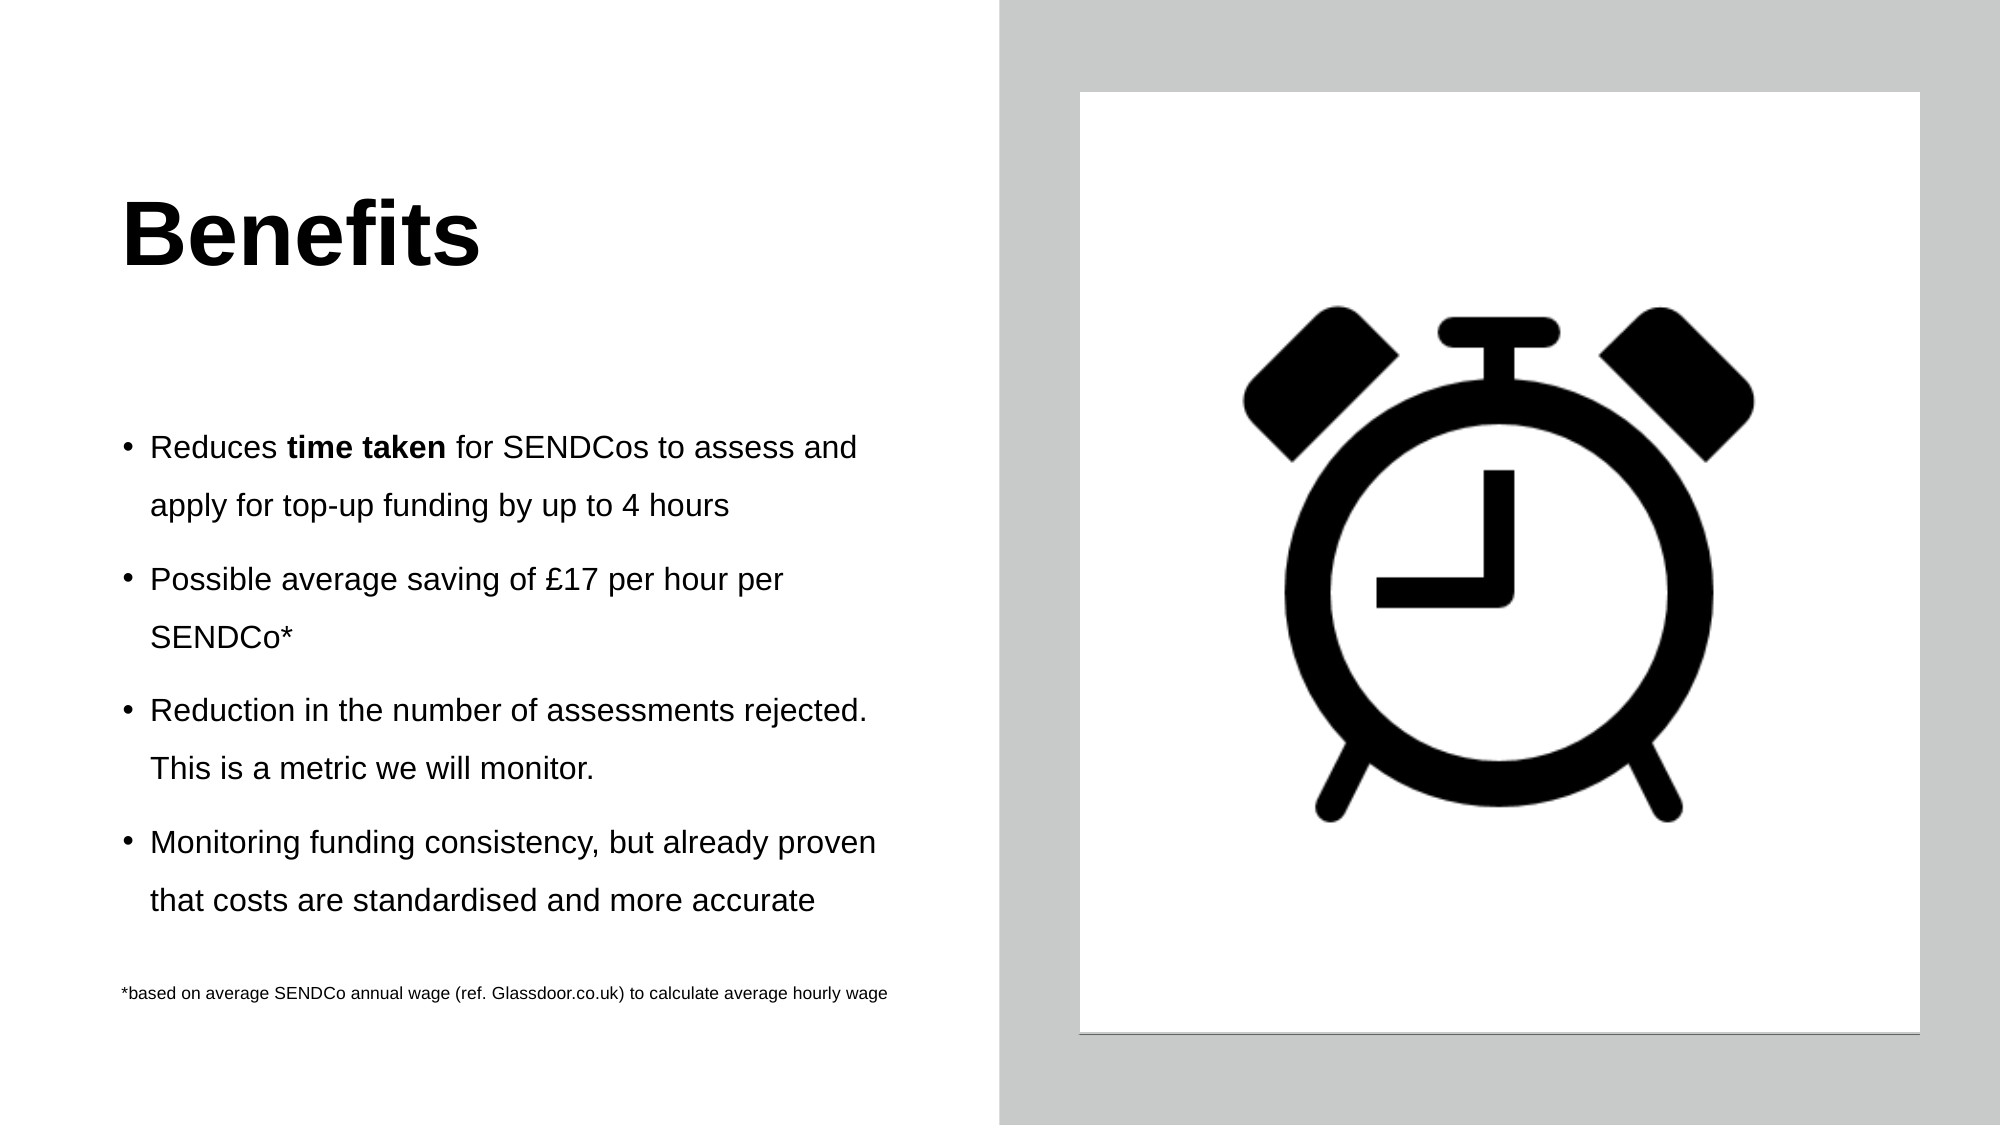

# Benefits
Reduces time taken for SENDCos to assess and apply for top-up funding by up to 4 hours
Possible average saving of £17 per hour per SENDCo*
Reduction in the number of assessments rejected. This is a metric we will monitor.
Monitoring funding consistency, but already proven that costs are standardised and more accurate
*based on average SENDCo annual wage (ref. Glassdoor.co.uk) to calculate average hourly wage